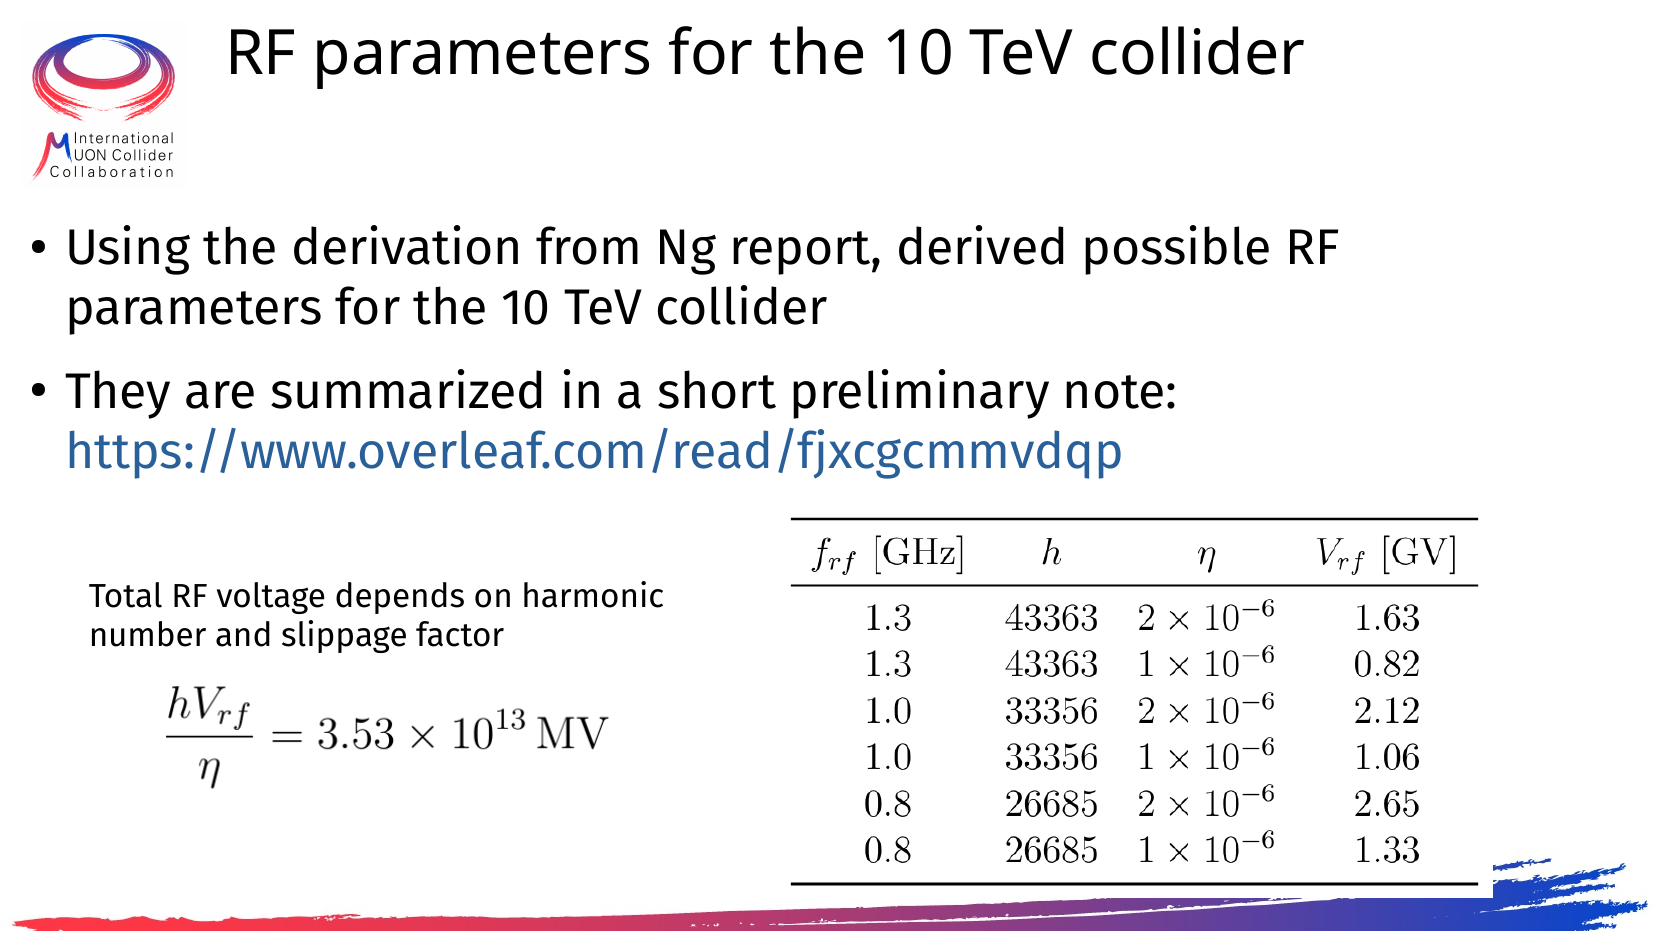

# RF parameters for the 10 TeV collider
Using the derivation from Ng report, derived possible RF parameters for the 10 TeV collider
They are summarized in a short preliminary note: https://www.overleaf.com/read/fjxcgcmmvdqp
Total RF voltage depends on harmonic number and slippage factor